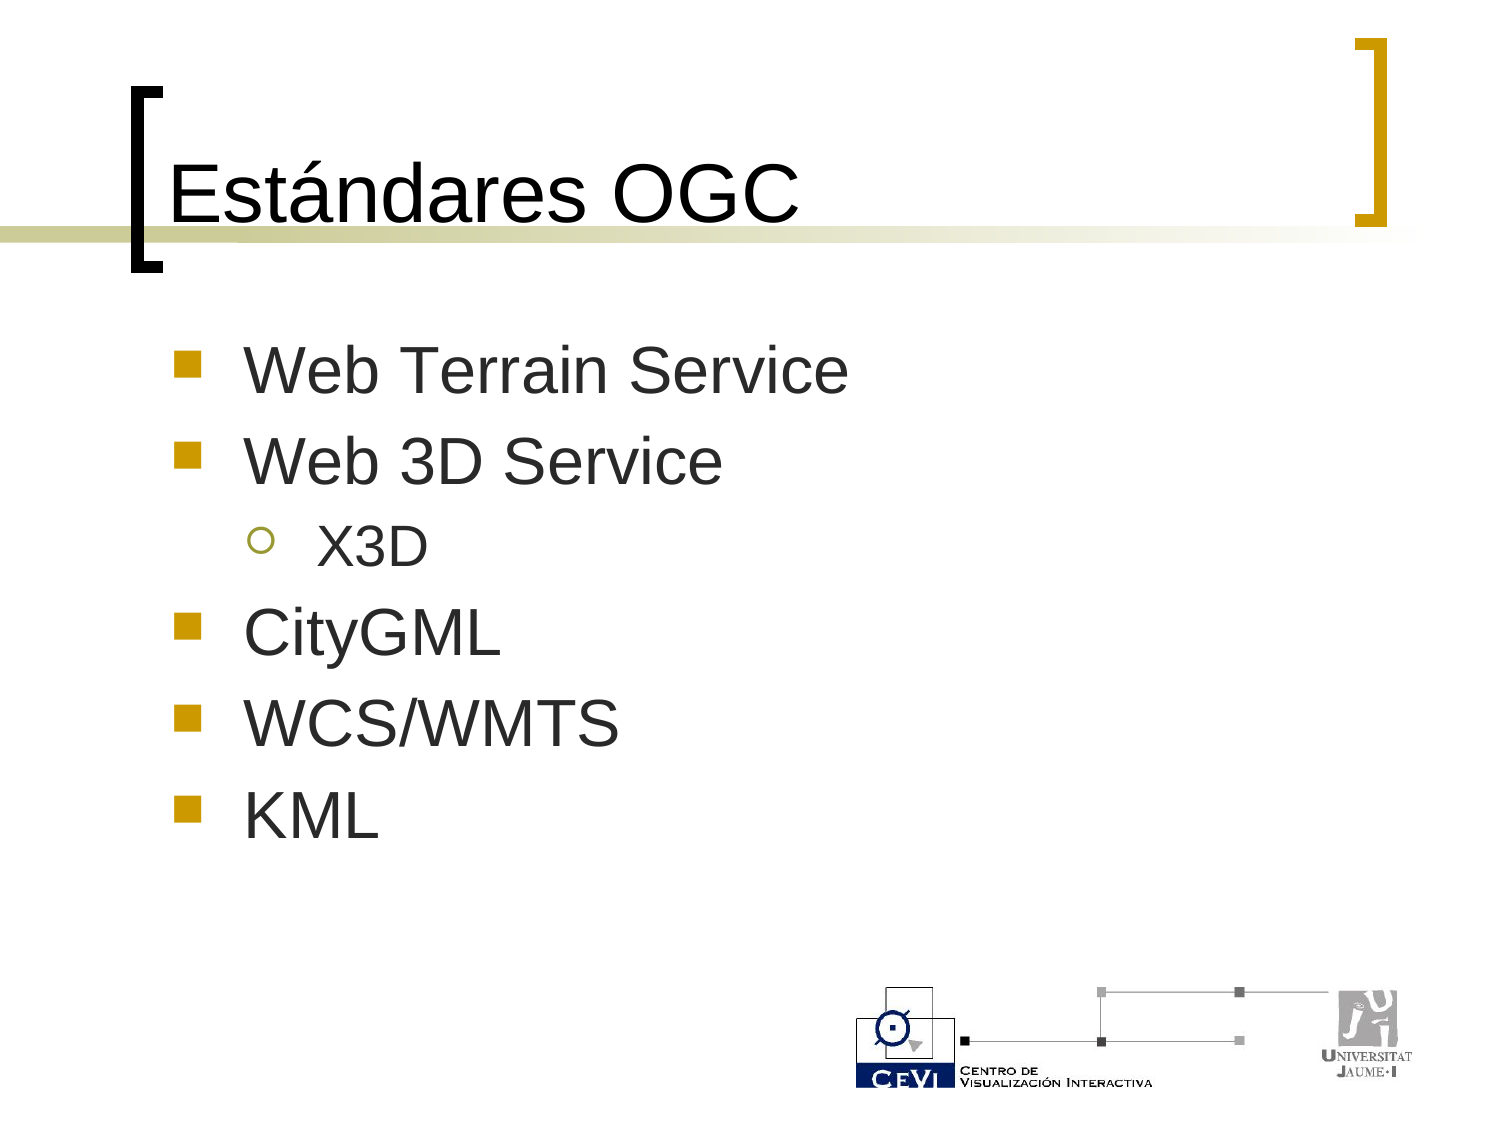

# Estándares OGC
Web Terrain Service
Web 3D Service
X3D
CityGML
WCS/WMTS
KML
5